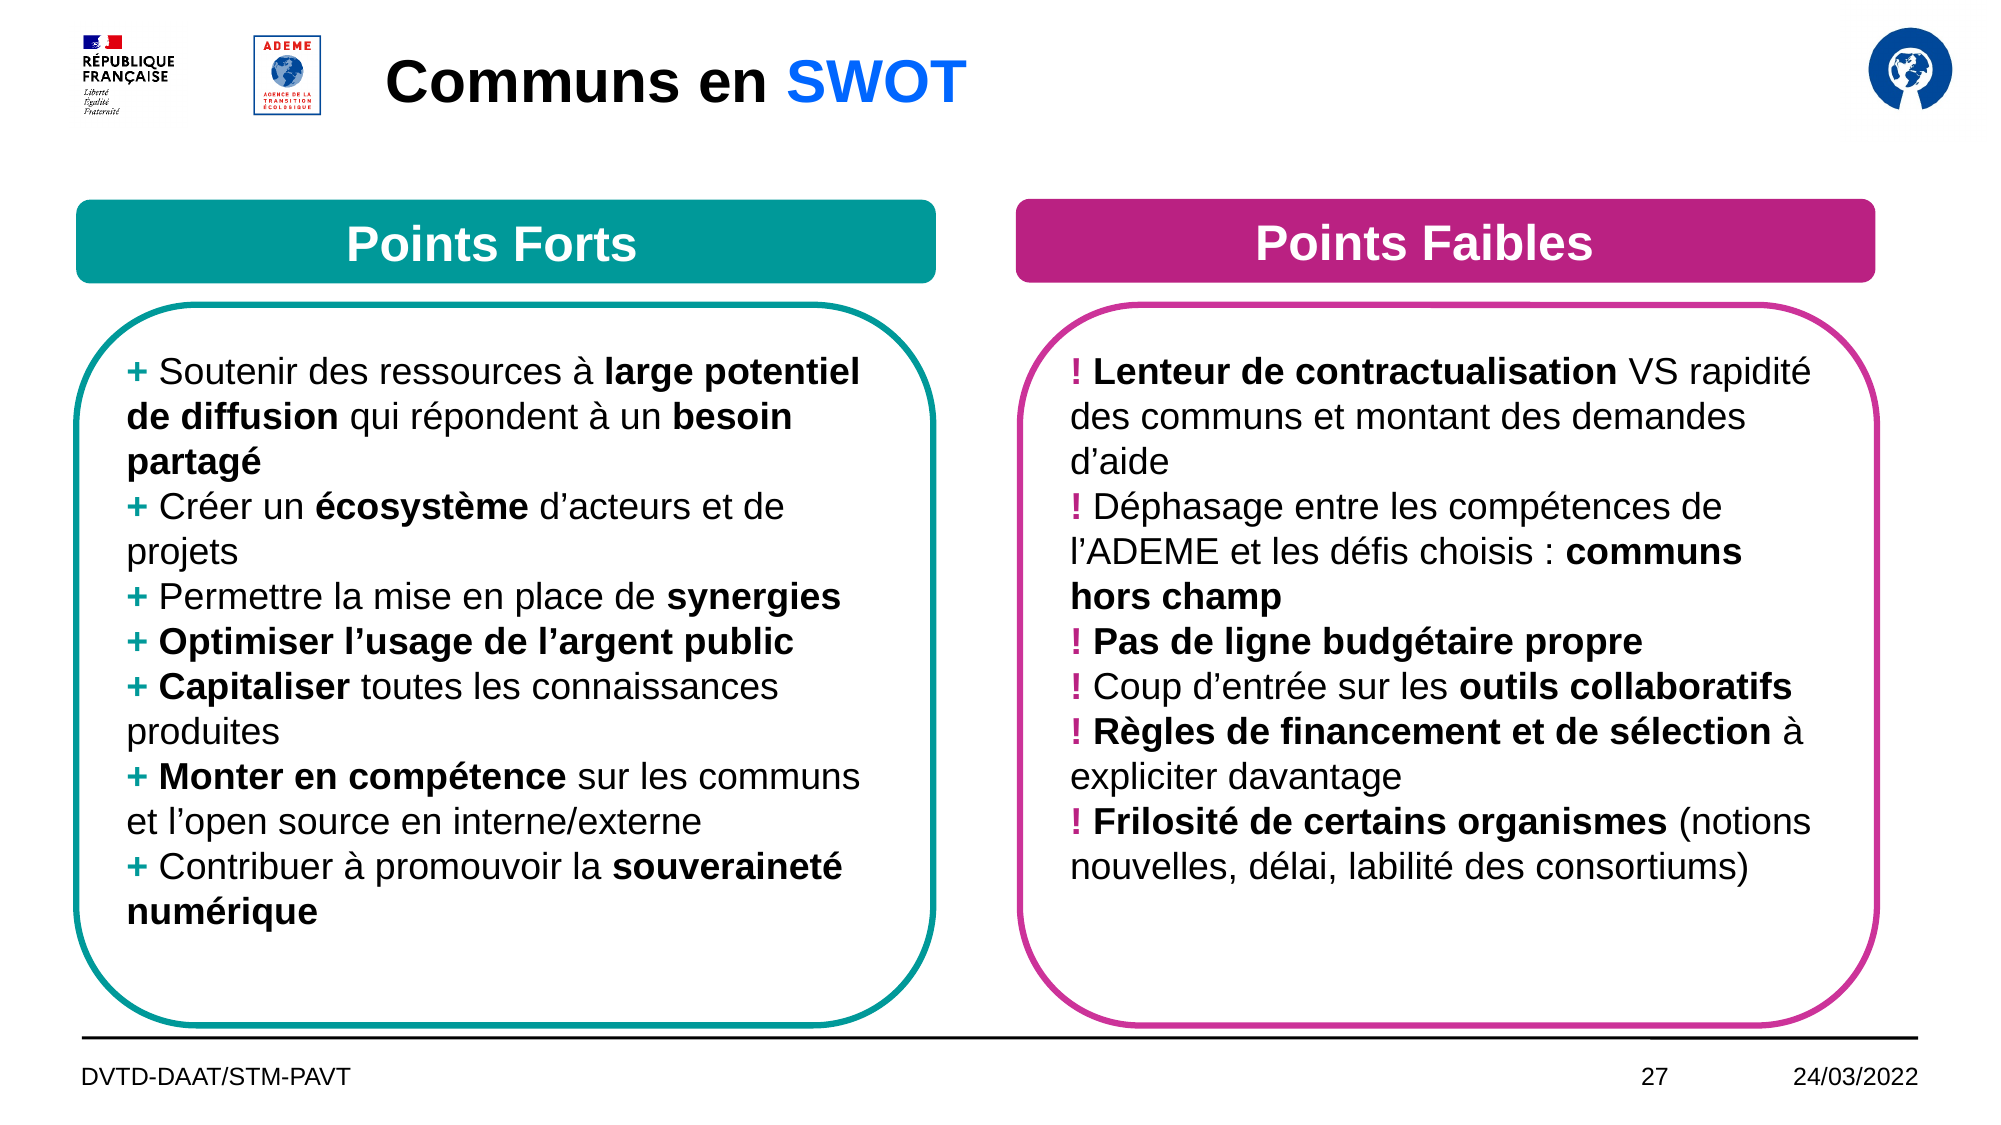

# Communs en SWOT
Points Faibles
Points Forts
8
+ Soutenir des ressources à large potentiel de diffusion qui répondent à un besoin partagé
+ Créer un écosystème d’acteurs et de projets
+ Permettre la mise en place de synergies
+ Optimiser l’usage de l’argent public
+ Capitaliser toutes les connaissances produites
+ Monter en compétence sur les communs et l’open source en interne/externe
+ Contribuer à promouvoir la souveraineté numérique
! Lenteur de contractualisation VS rapidité des communs et montant des demandes d’aide
! Déphasage entre les compétences de l’ADEME et les défis choisis : communs hors champ
! Pas de ligne budgétaire propre
! Coup d’entrée sur les outils collaboratifs
! Règles de financement et de sélection à expliciter davantage
! Frilosité de certains organismes (notions nouvelles, délai, labilité des consortiums)
3
21
13
5
DVTD-DAAT/STM-PAVT
24/03/2022